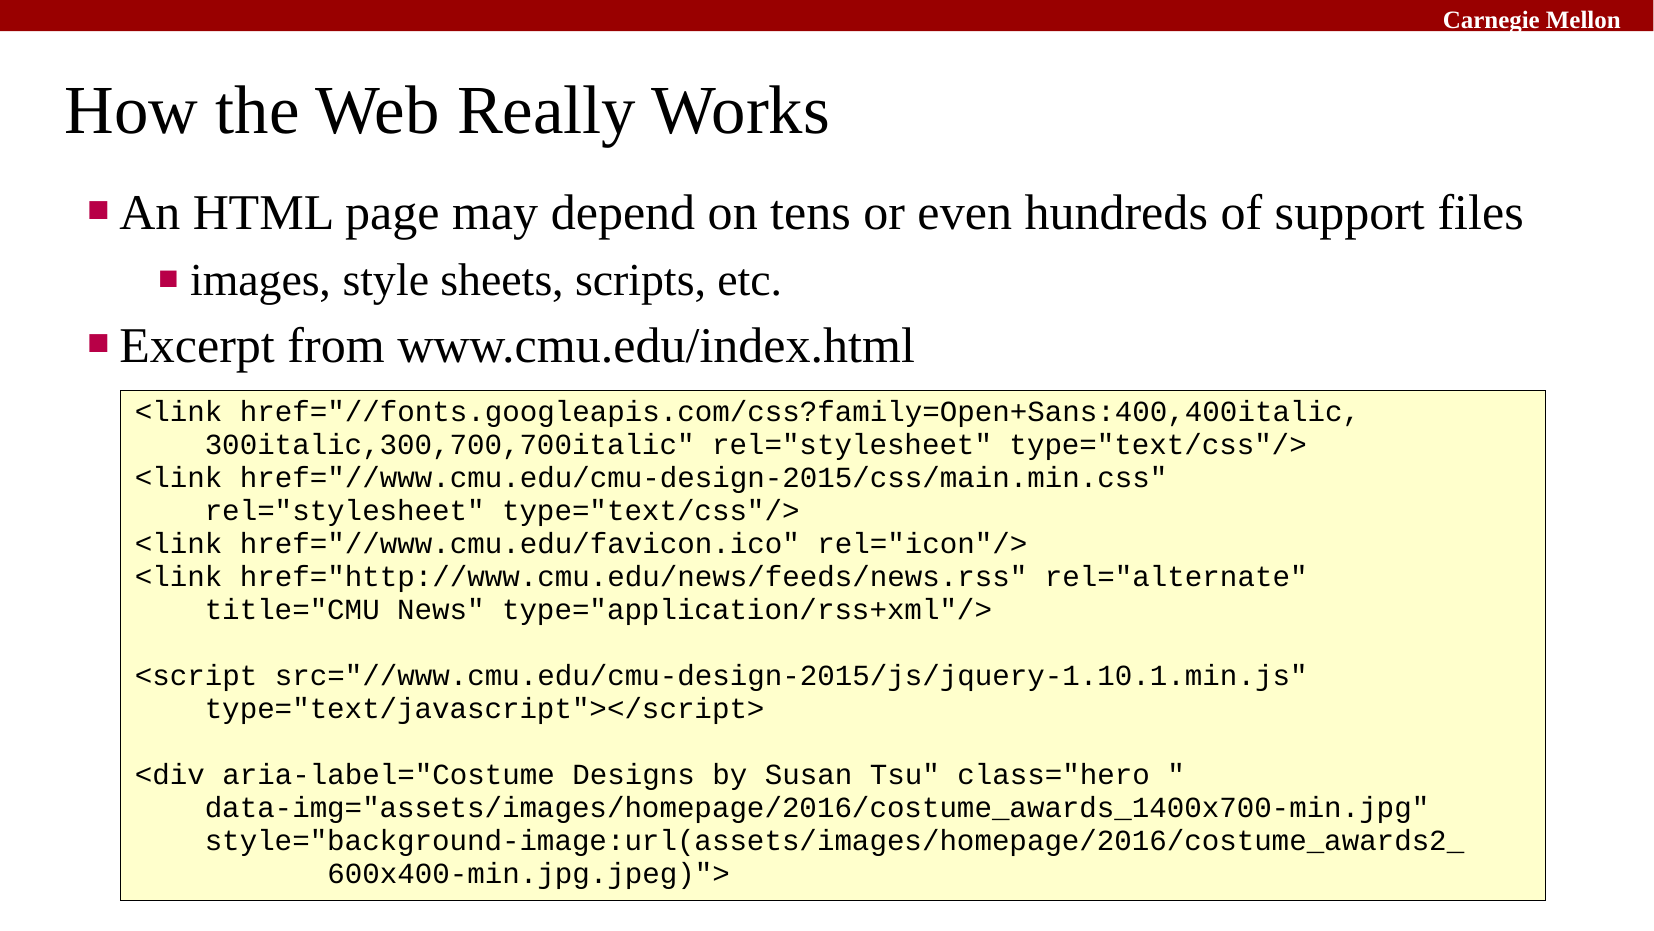

# How the Web Really Works
An HTML page may depend on tens or even hundreds of support files
images, style sheets, scripts, etc.
Excerpt from www.cmu.edu/index.html
<link href="//fonts.googleapis.com/css?family=Open+Sans:400,400italic,
 300italic,300,700,700italic" rel="stylesheet" type="text/css"/>
<link href="//www.cmu.edu/cmu-design-2015/css/main.min.css"
 rel="stylesheet" type="text/css"/>
<link href="//www.cmu.edu/favicon.ico" rel="icon"/>
<link href="http://www.cmu.edu/news/feeds/news.rss" rel="alternate"
 title="CMU News" type="application/rss+xml"/>
<script src="//www.cmu.edu/cmu-design-2015/js/jquery-1.10.1.min.js"
 type="text/javascript"></script>
<div aria-label="Costume Designs by Susan Tsu" class="hero "
 data-img="assets/images/homepage/2016/costume_awards_1400x700-min.jpg"
 style="background-image:url(assets/images/homepage/2016/costume_awards2_
 600x400-min.jpg.jpeg)">